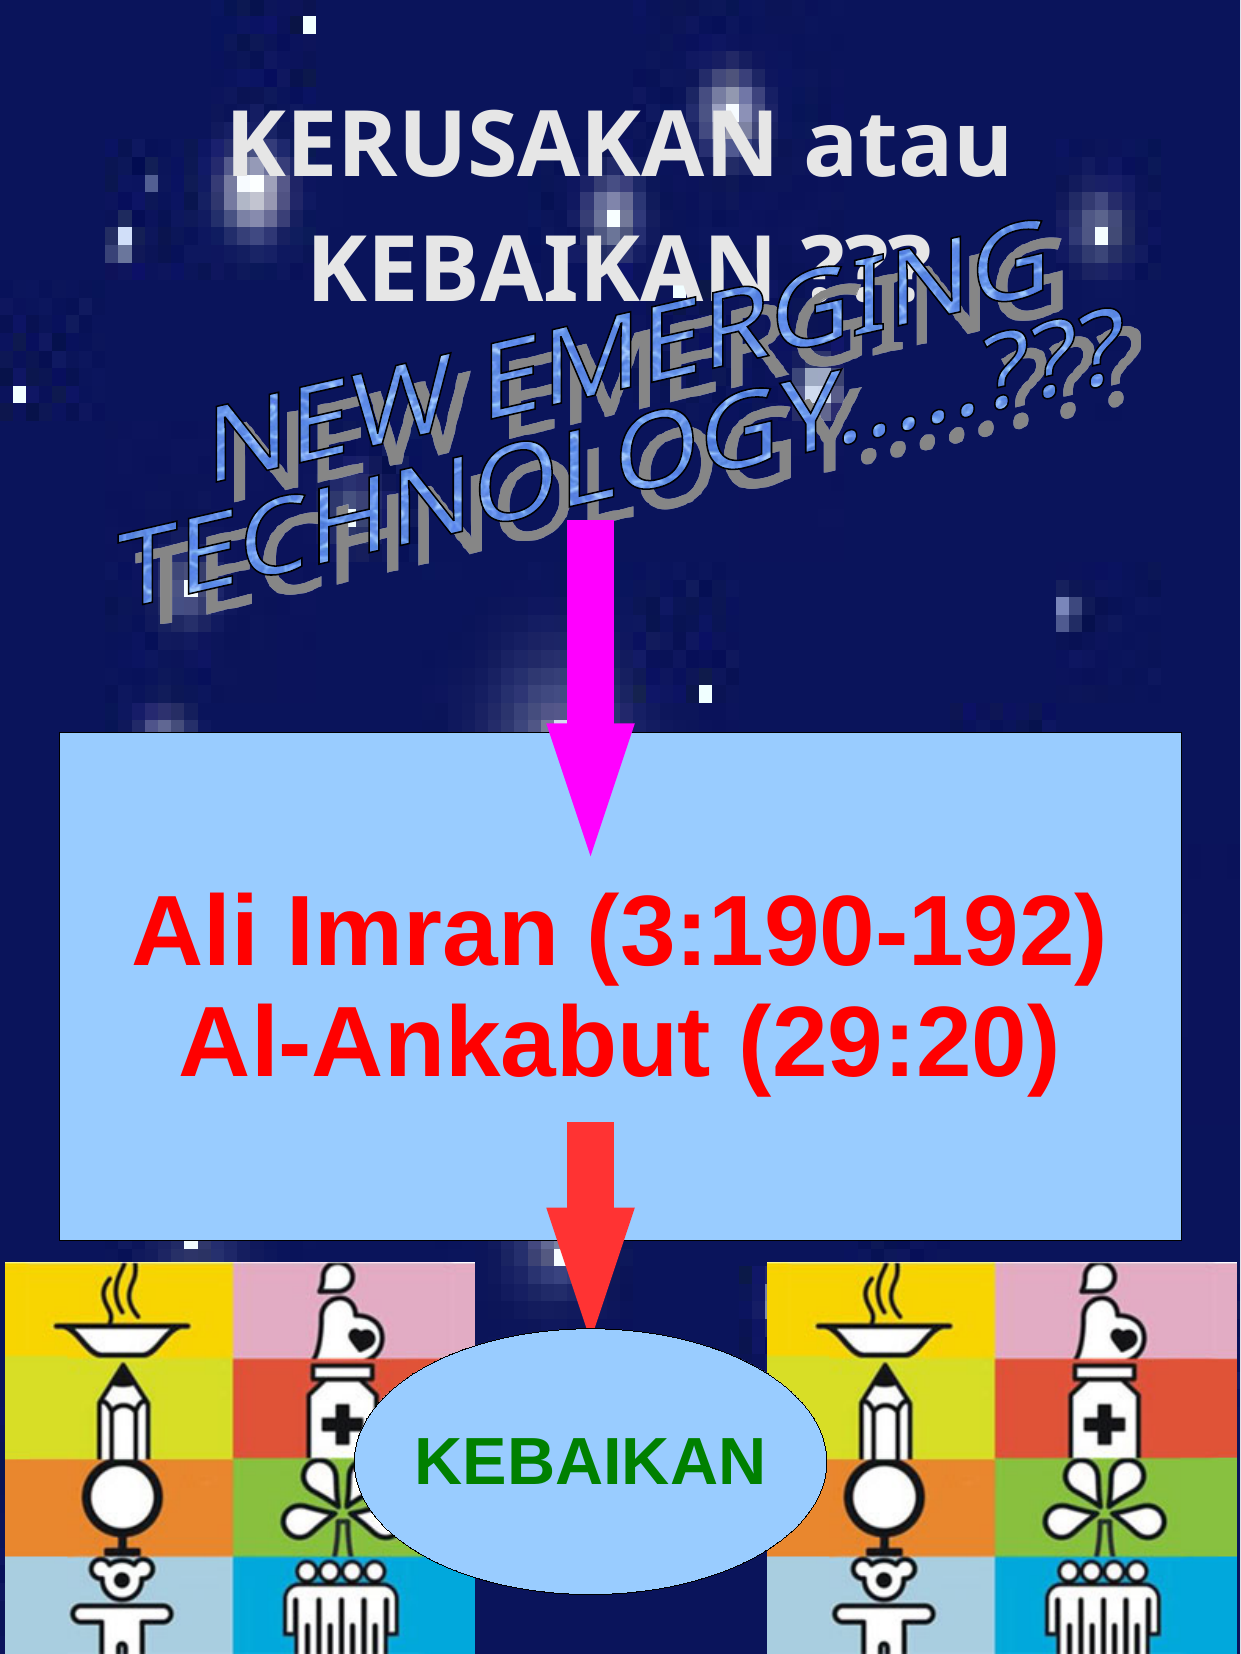

# KERUSAKAN atau KEBAIKAN ???
NEW EMERGING
TECHNOLOGY.....???
Ali Imran (3:190-192)
Al-Ankabut (29:20)
KEBAIKAN